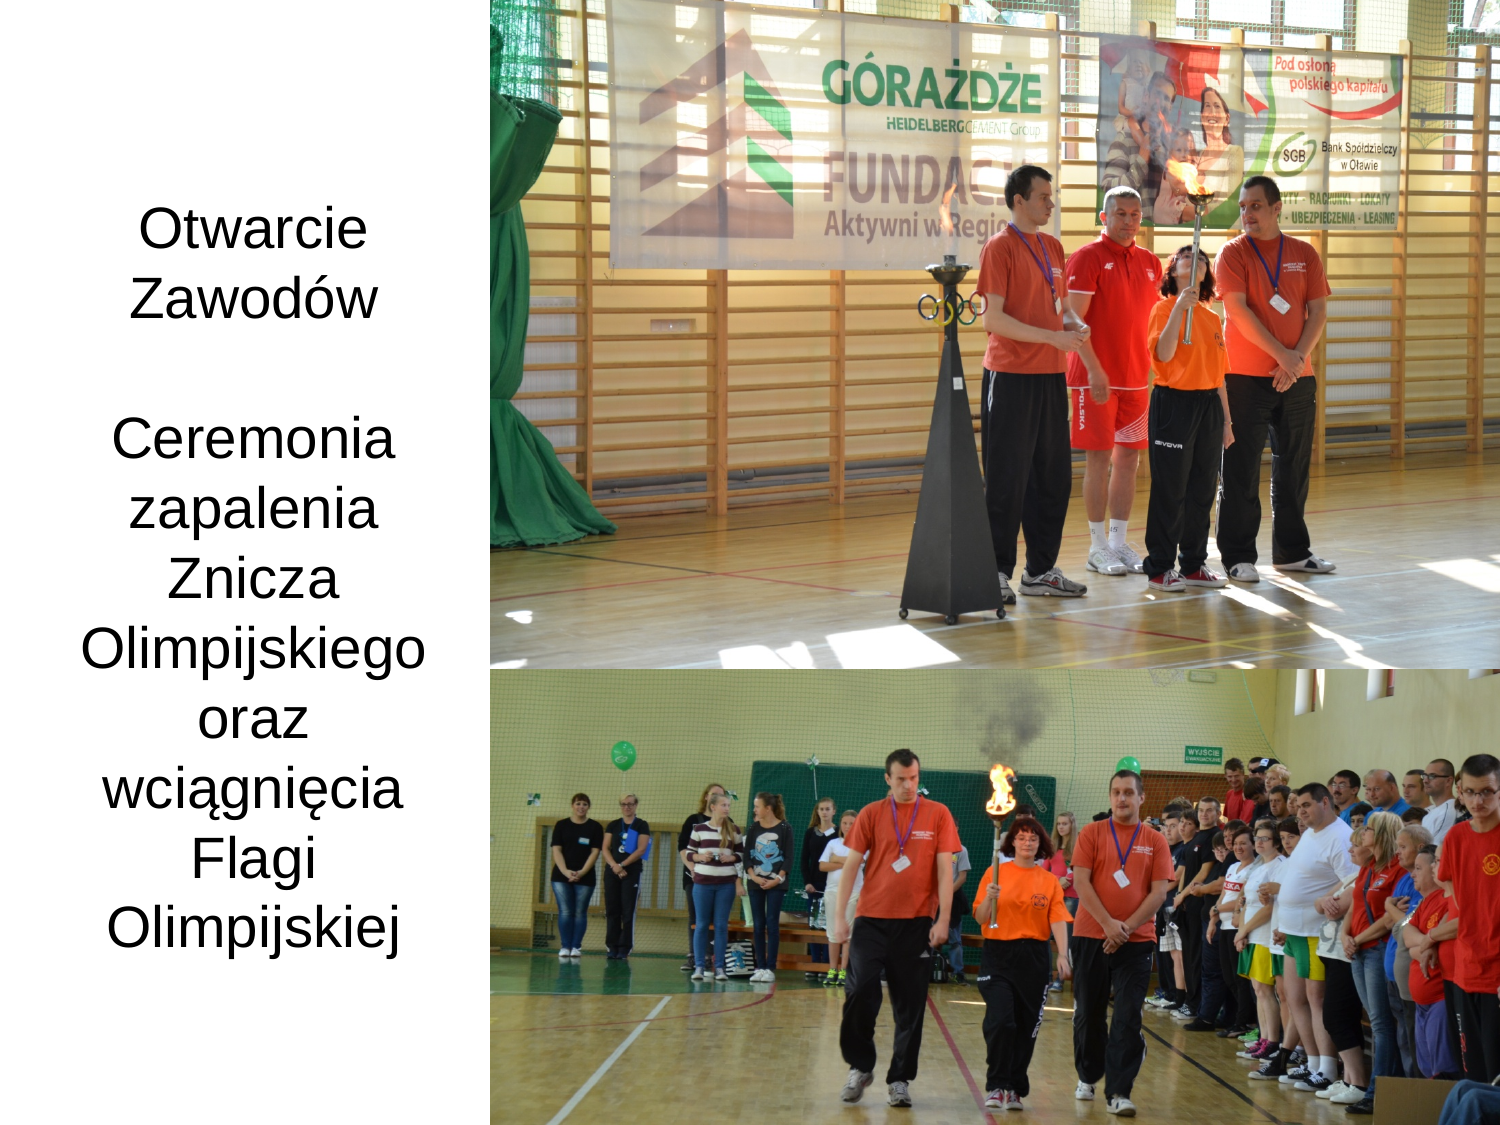

Otwarcie Zawodów
Ceremonia zapalenia Znicza Olimpijskiego
oraz
wciągnięcia
Flagi Olimpijskiej